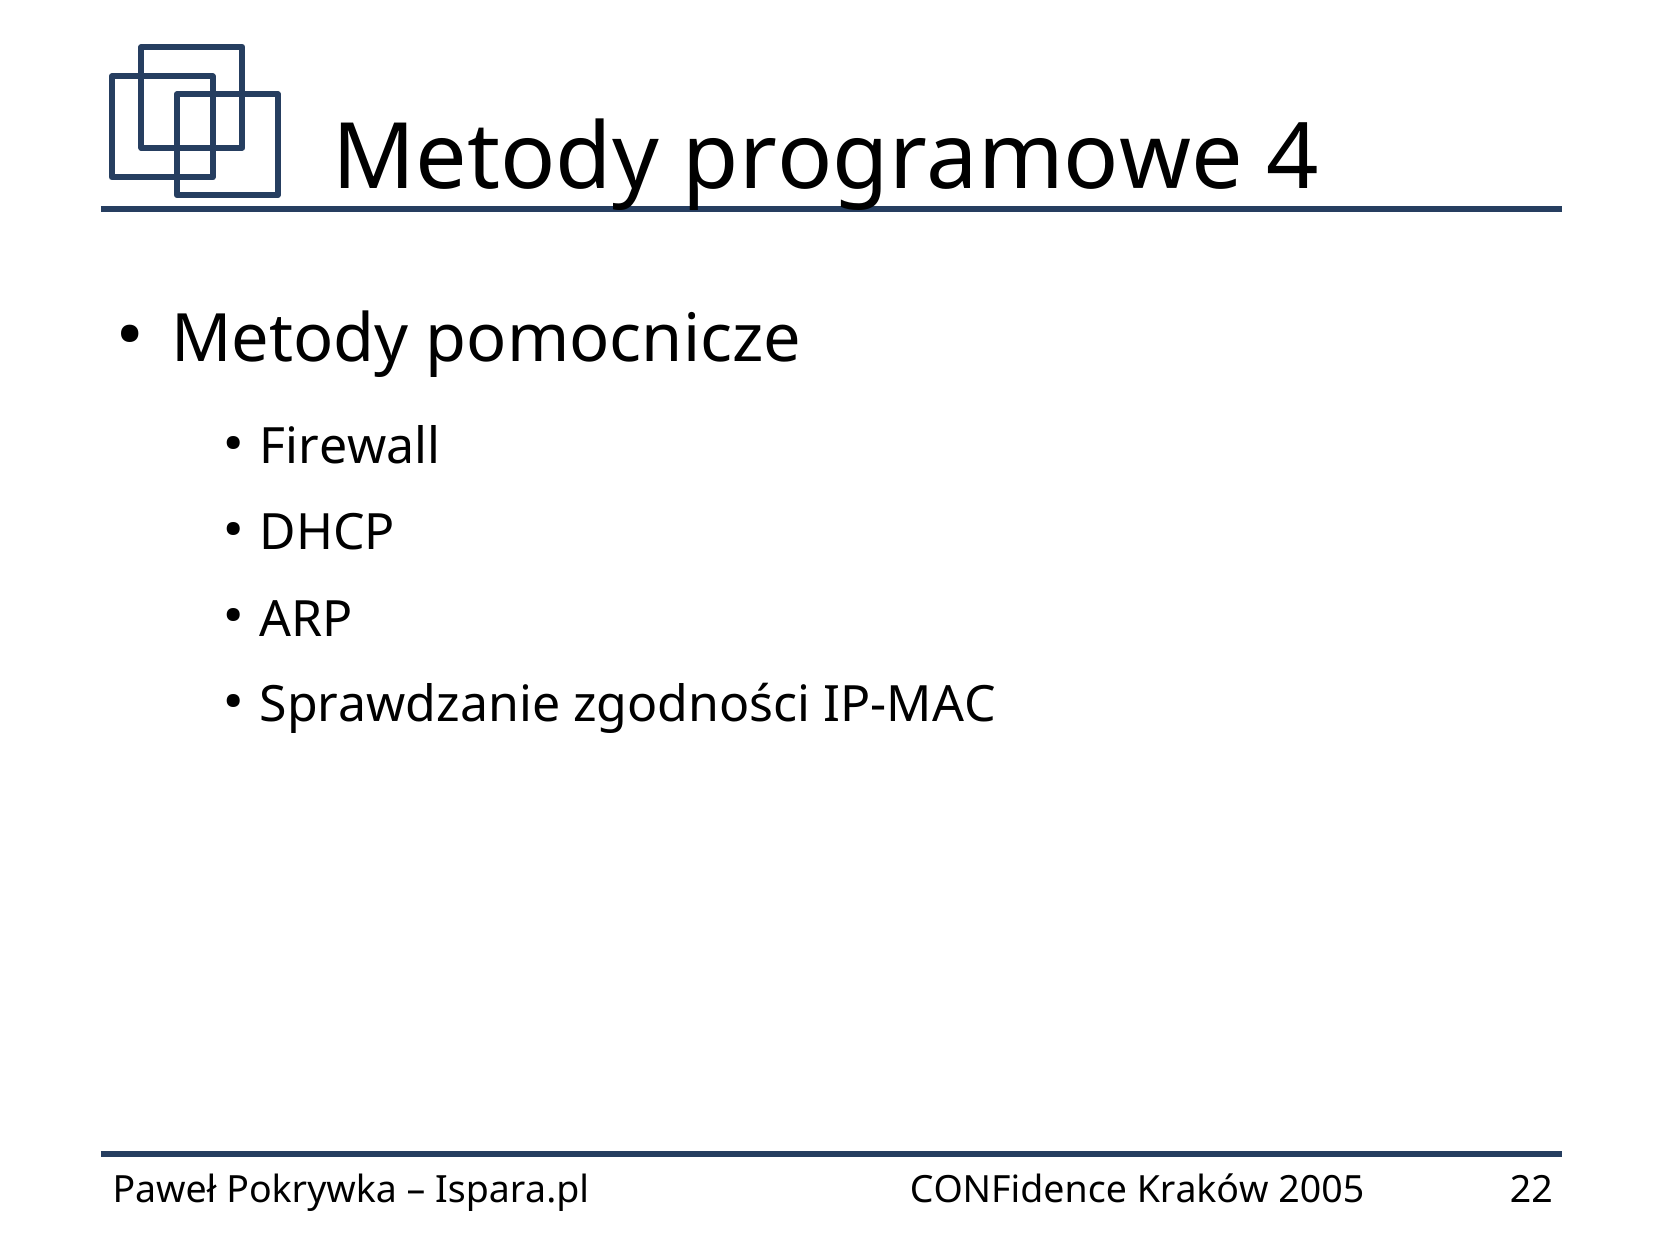

# Metody programowe 4
Metody pomocnicze
Firewall
DHCP
ARP
Sprawdzanie zgodności IP-MAC